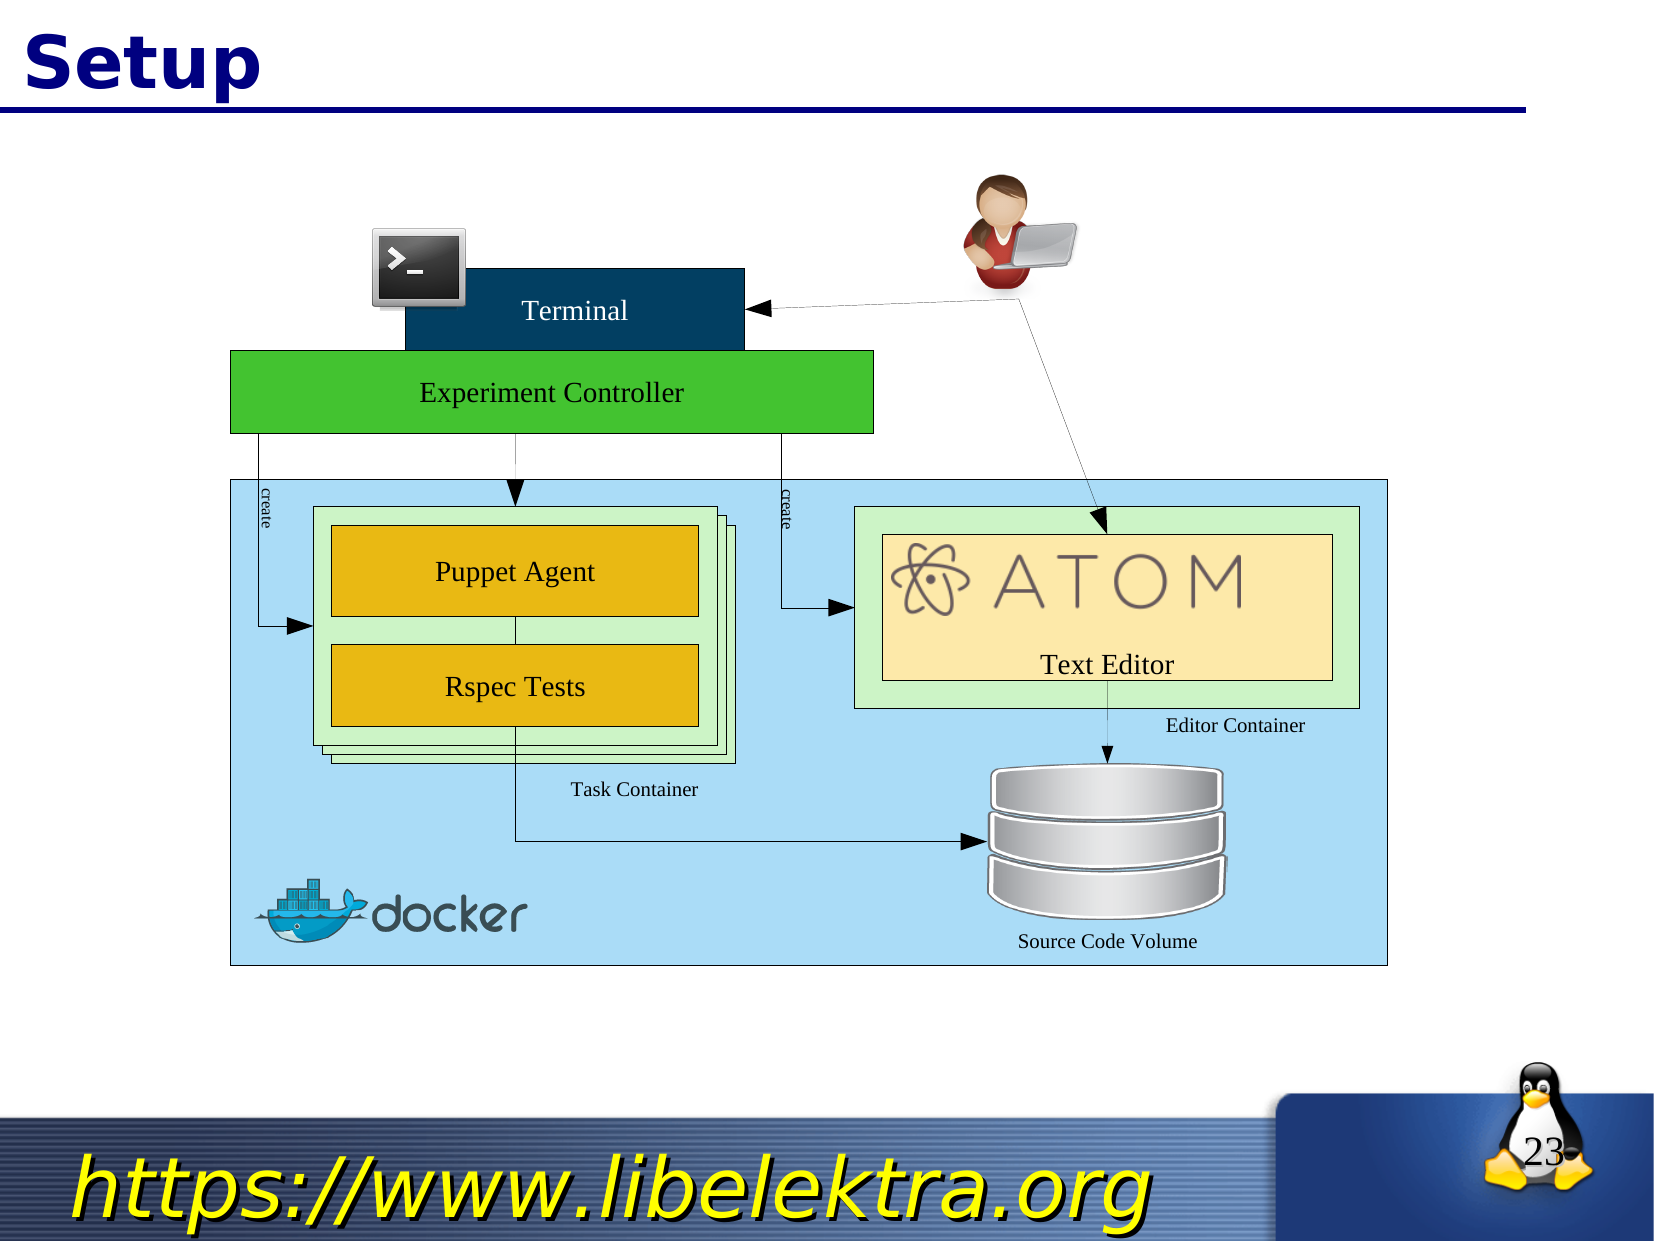

Setup
Terminal
Experiment Controller
create
create
Puppet Agent
Text Editor
Rspec Tests
Editor Container
Task Container
Source Code Volume